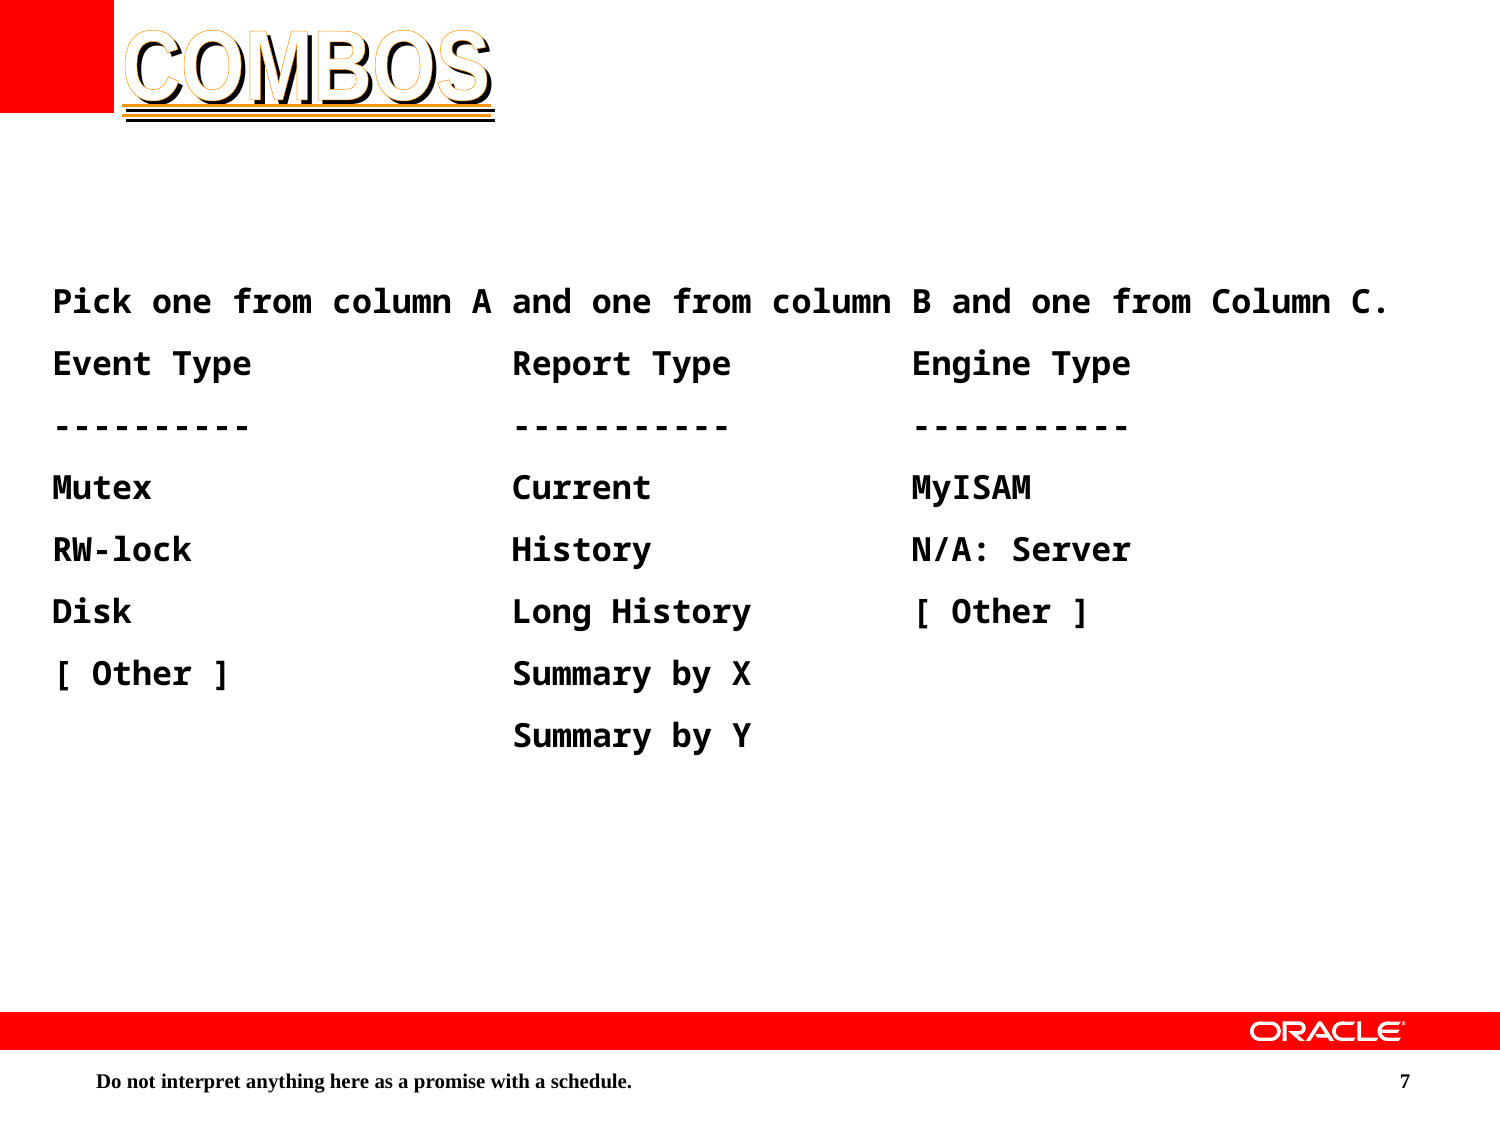

COMBOS
Pick one from column A and one from column B and one from Column C.
Event Type Report Type Engine Type
---------- ----------- -----------
Mutex Current MyISAM
RW-lock History N/A: Server
Disk Long History [ Other ]
[ Other ] Summary by X
 Summary by Y